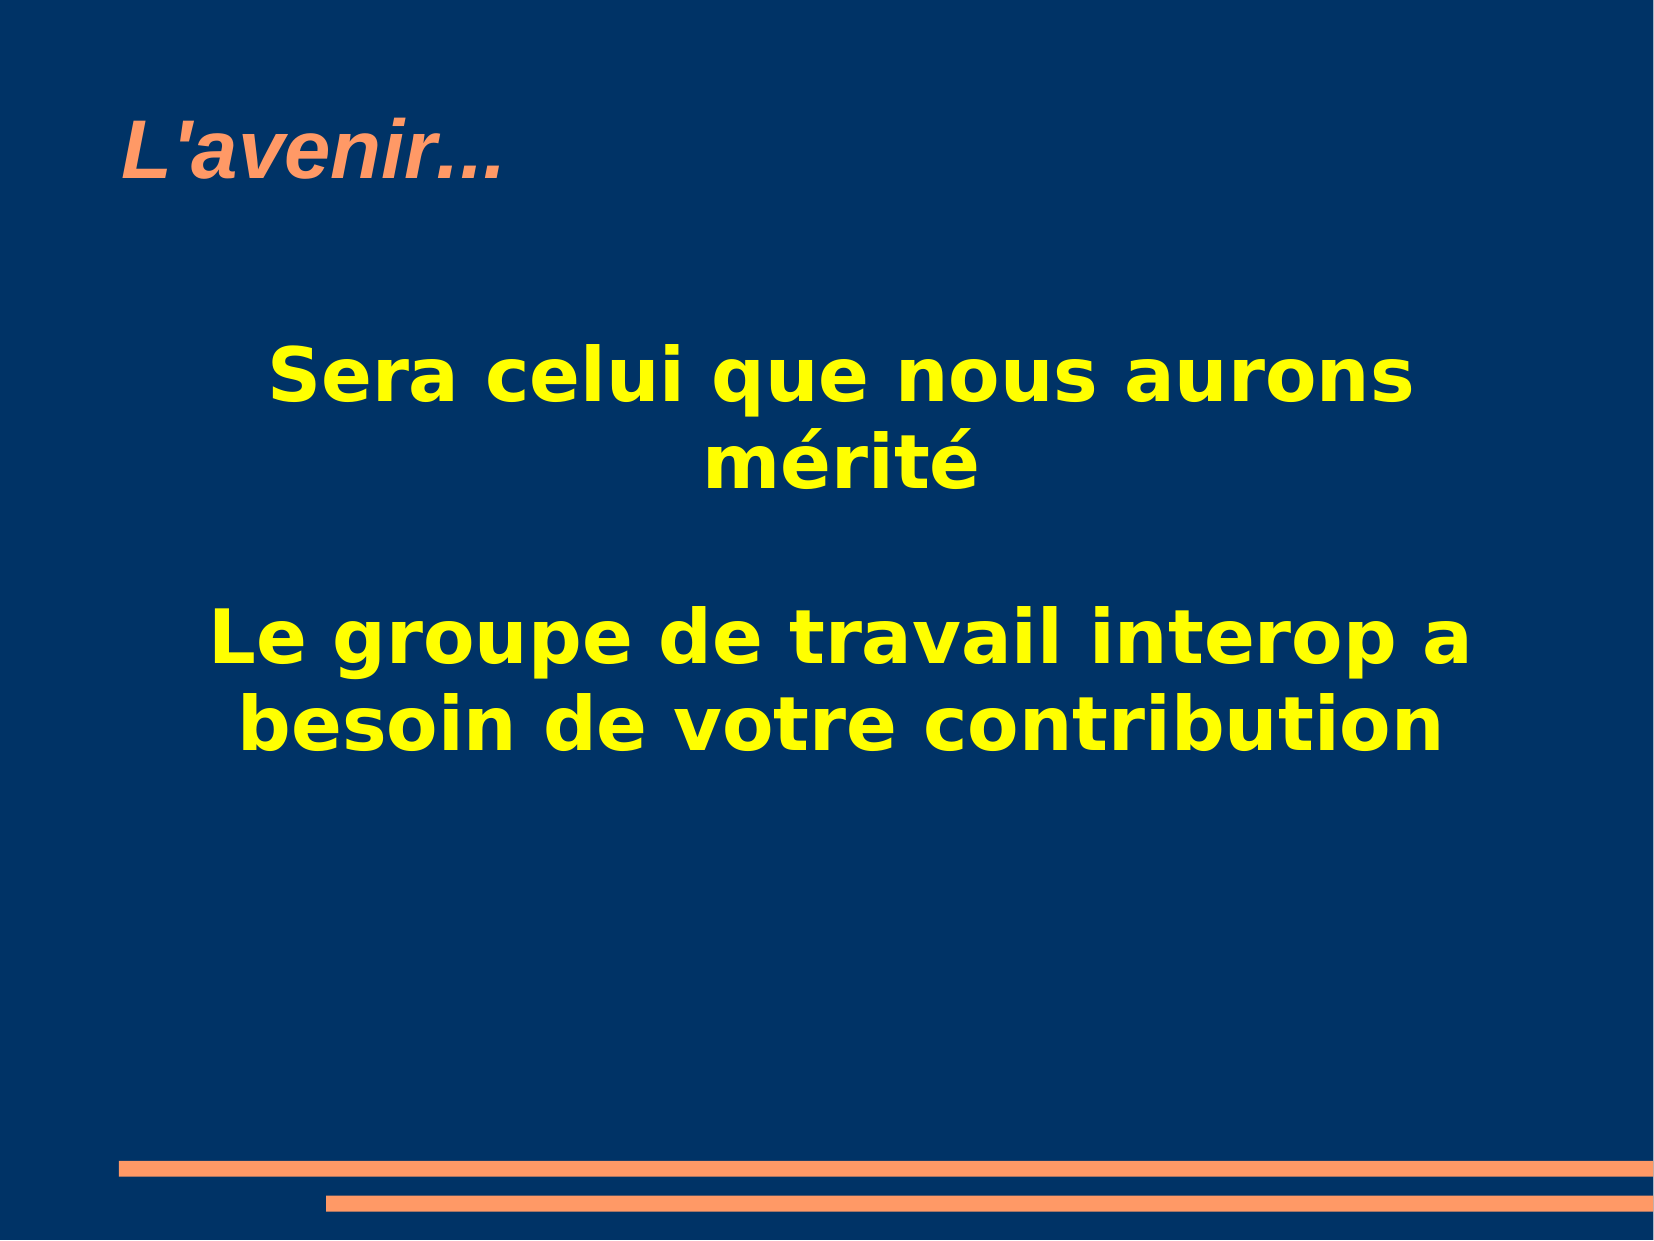

# L'avenir...
Sera celui que nous aurons mérité
Le groupe de travail interop a besoin de votre contribution